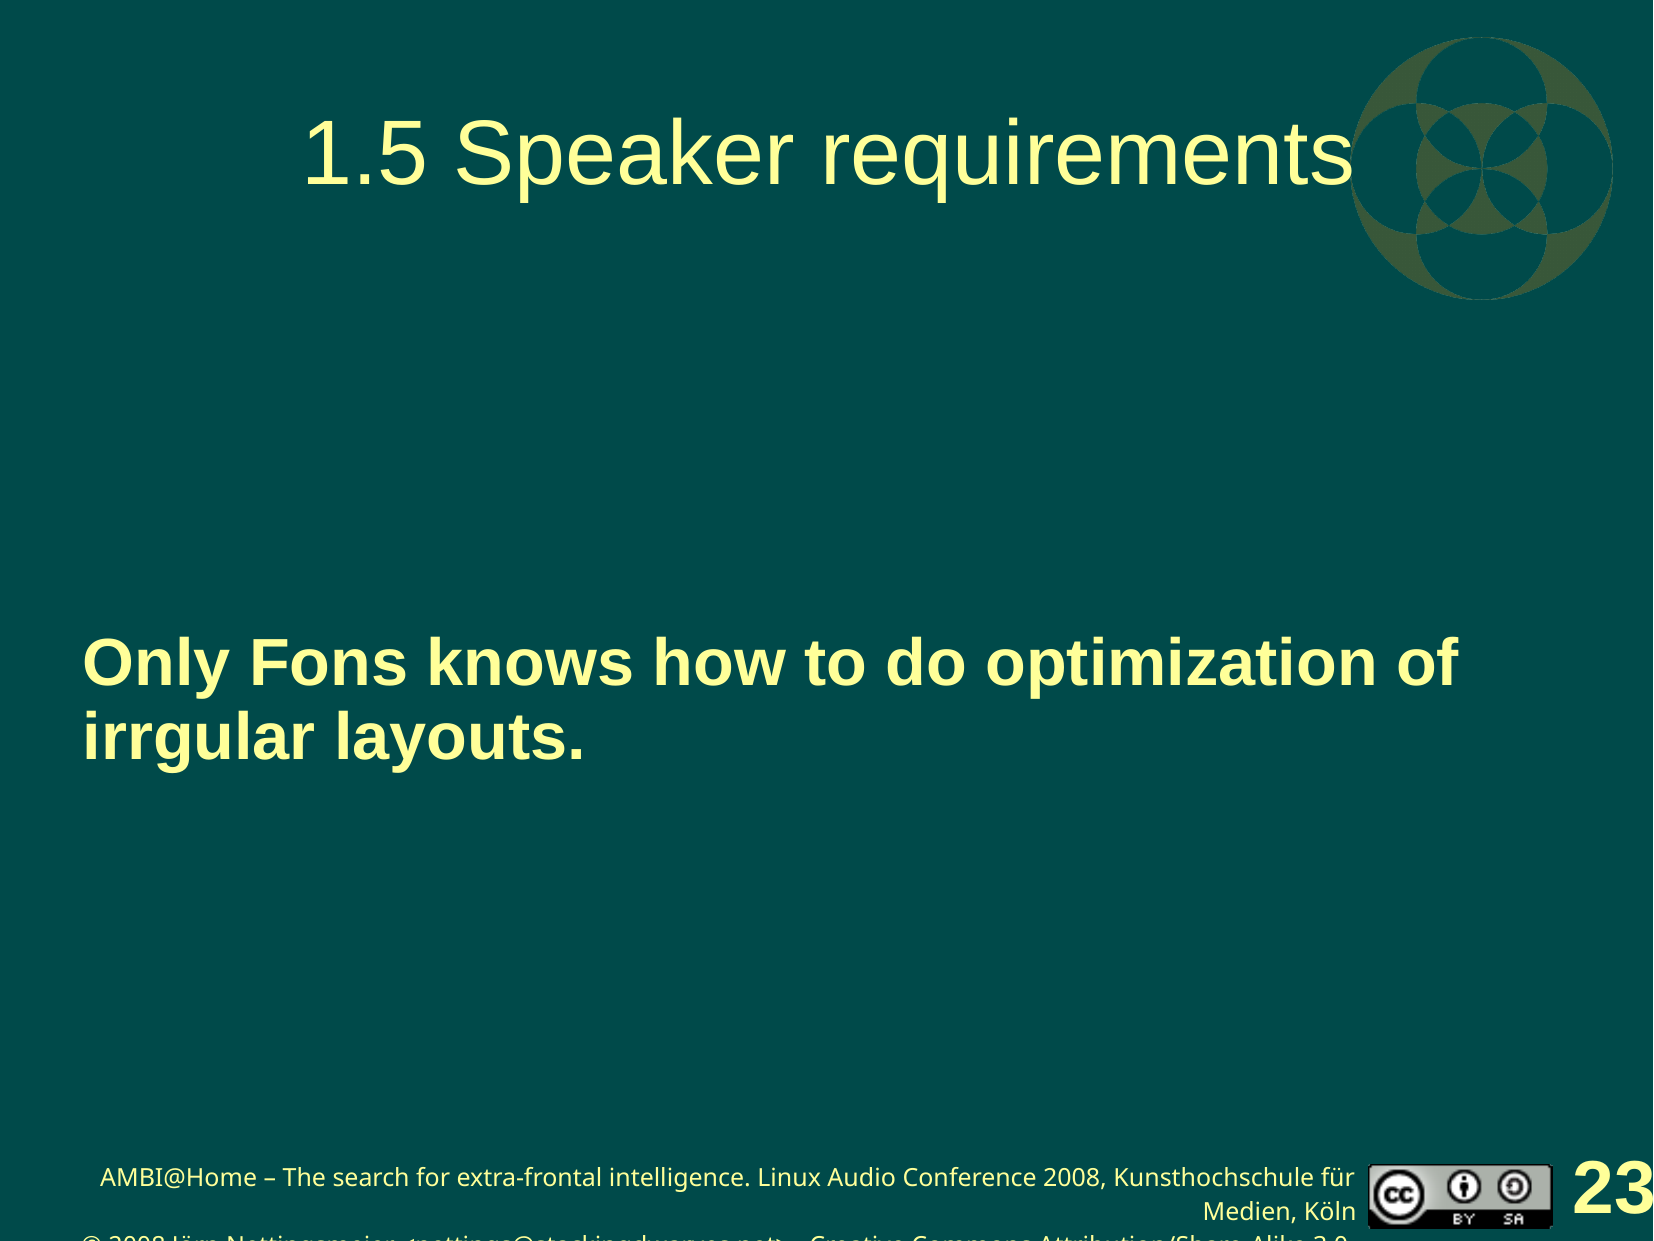

# 1.5 Speaker requirements
Only Fons knows how to do optimization of irrgular layouts.